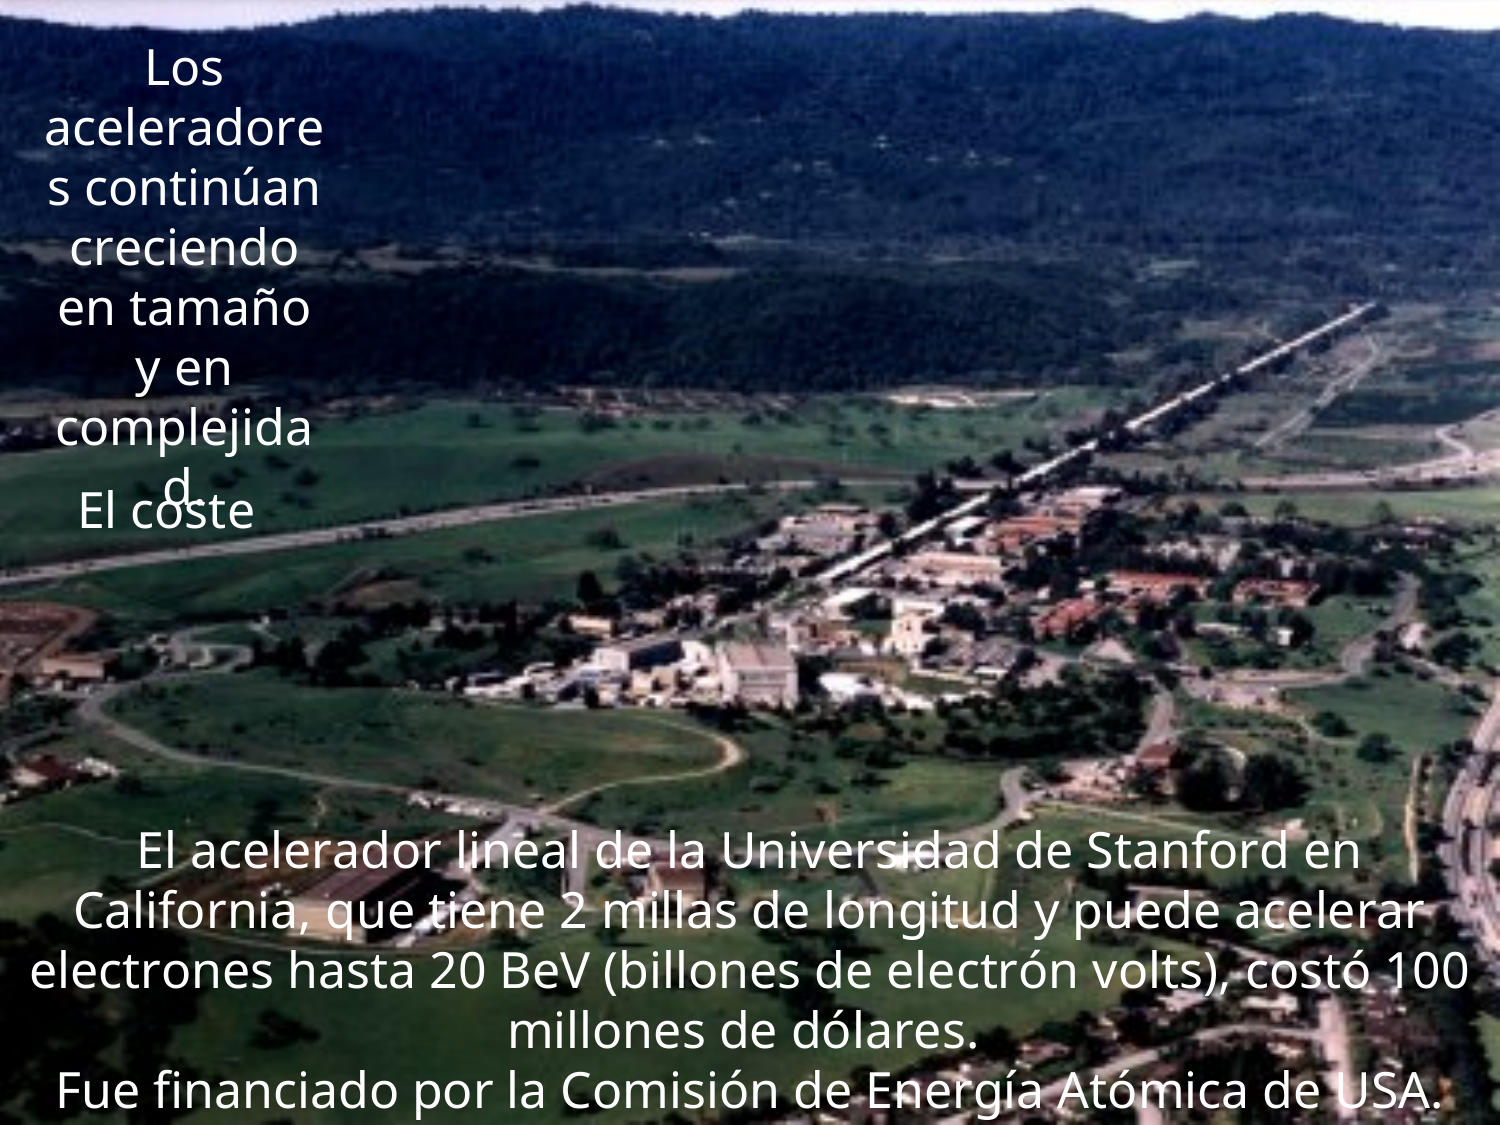

Los aceleradores continúan creciendo en tamaño y en complejidad.
El coste
El acelerador lineal de la Universidad de Stanford en California, que tiene 2 millas de longitud y puede acelerar electrones hasta 20 BeV (billones de electrón volts), costó 100 millones de dólares.
Fue financiado por la Comisión de Energía Atómica de USA.